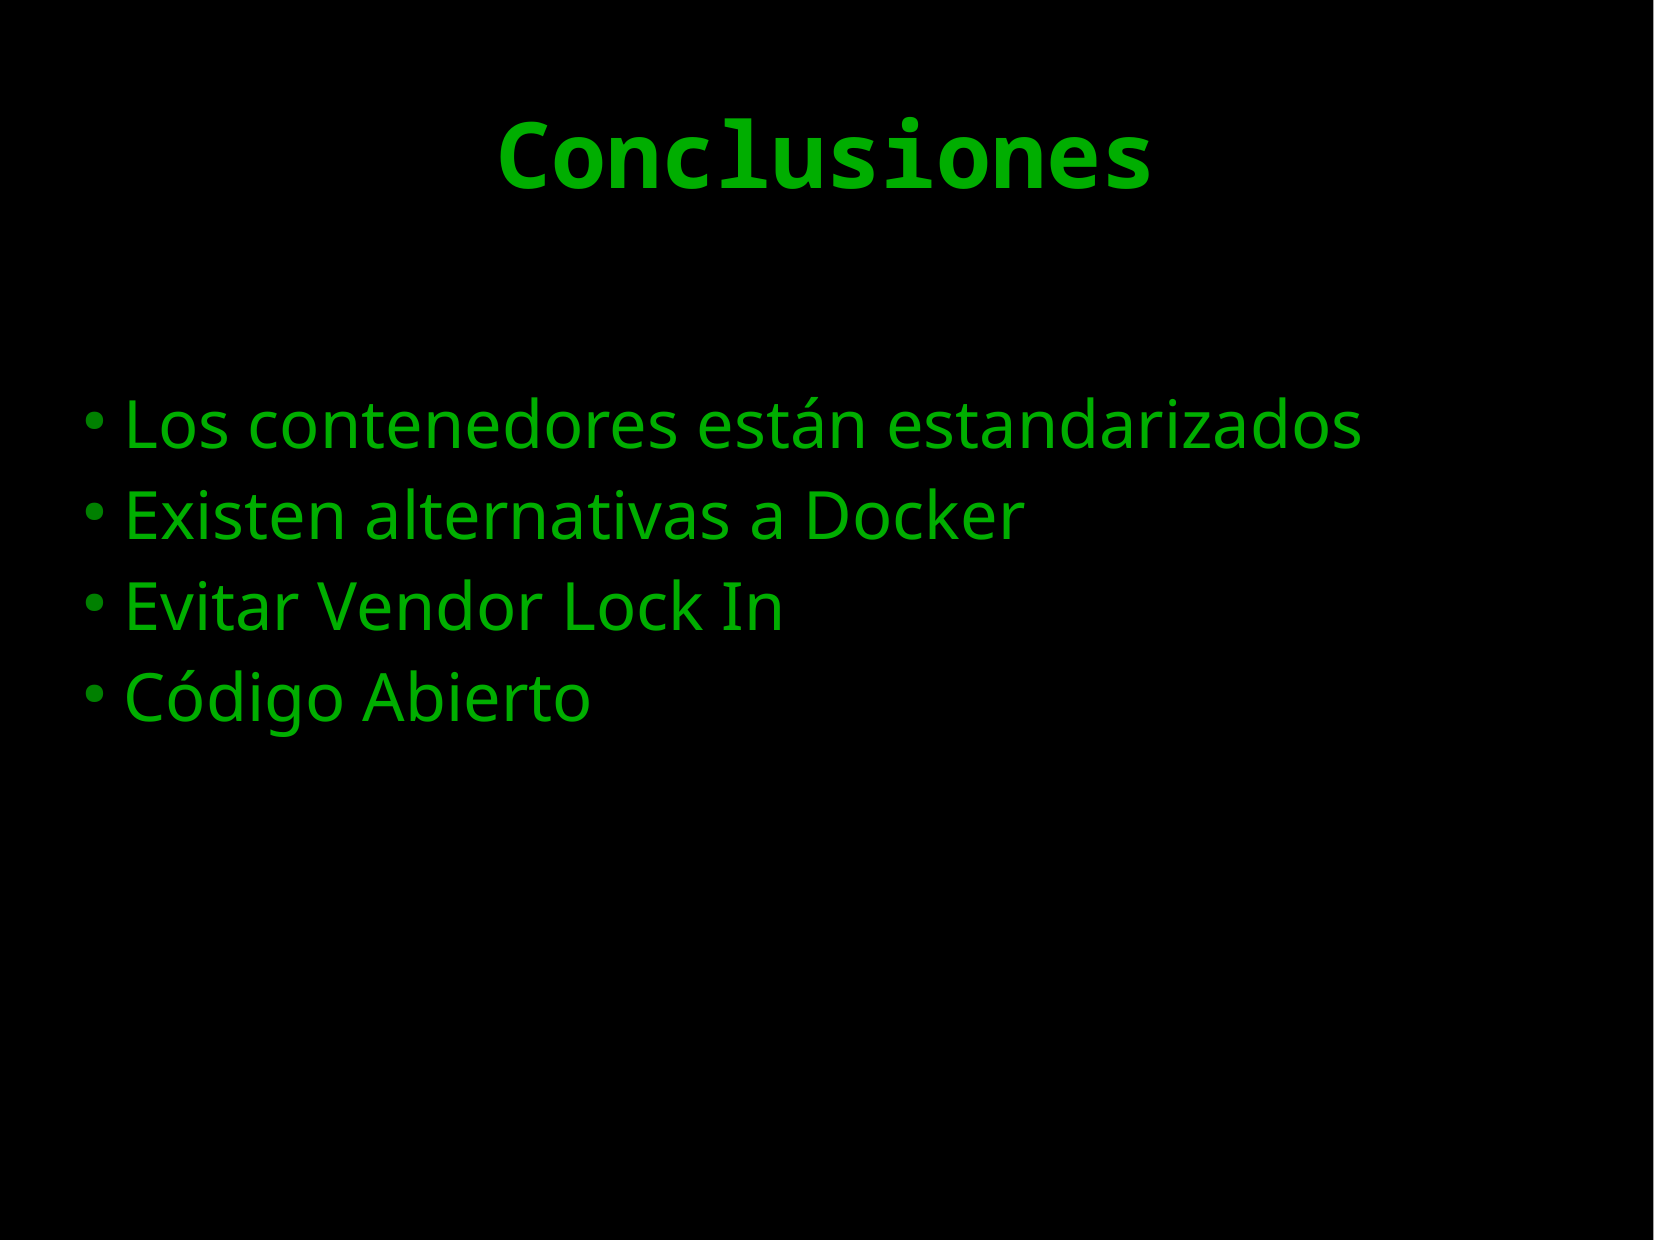

# Conclusiones
 Los contenedores están estandarizados
 Existen alternativas a Docker
 Evitar Vendor Lock In
 Código Abierto